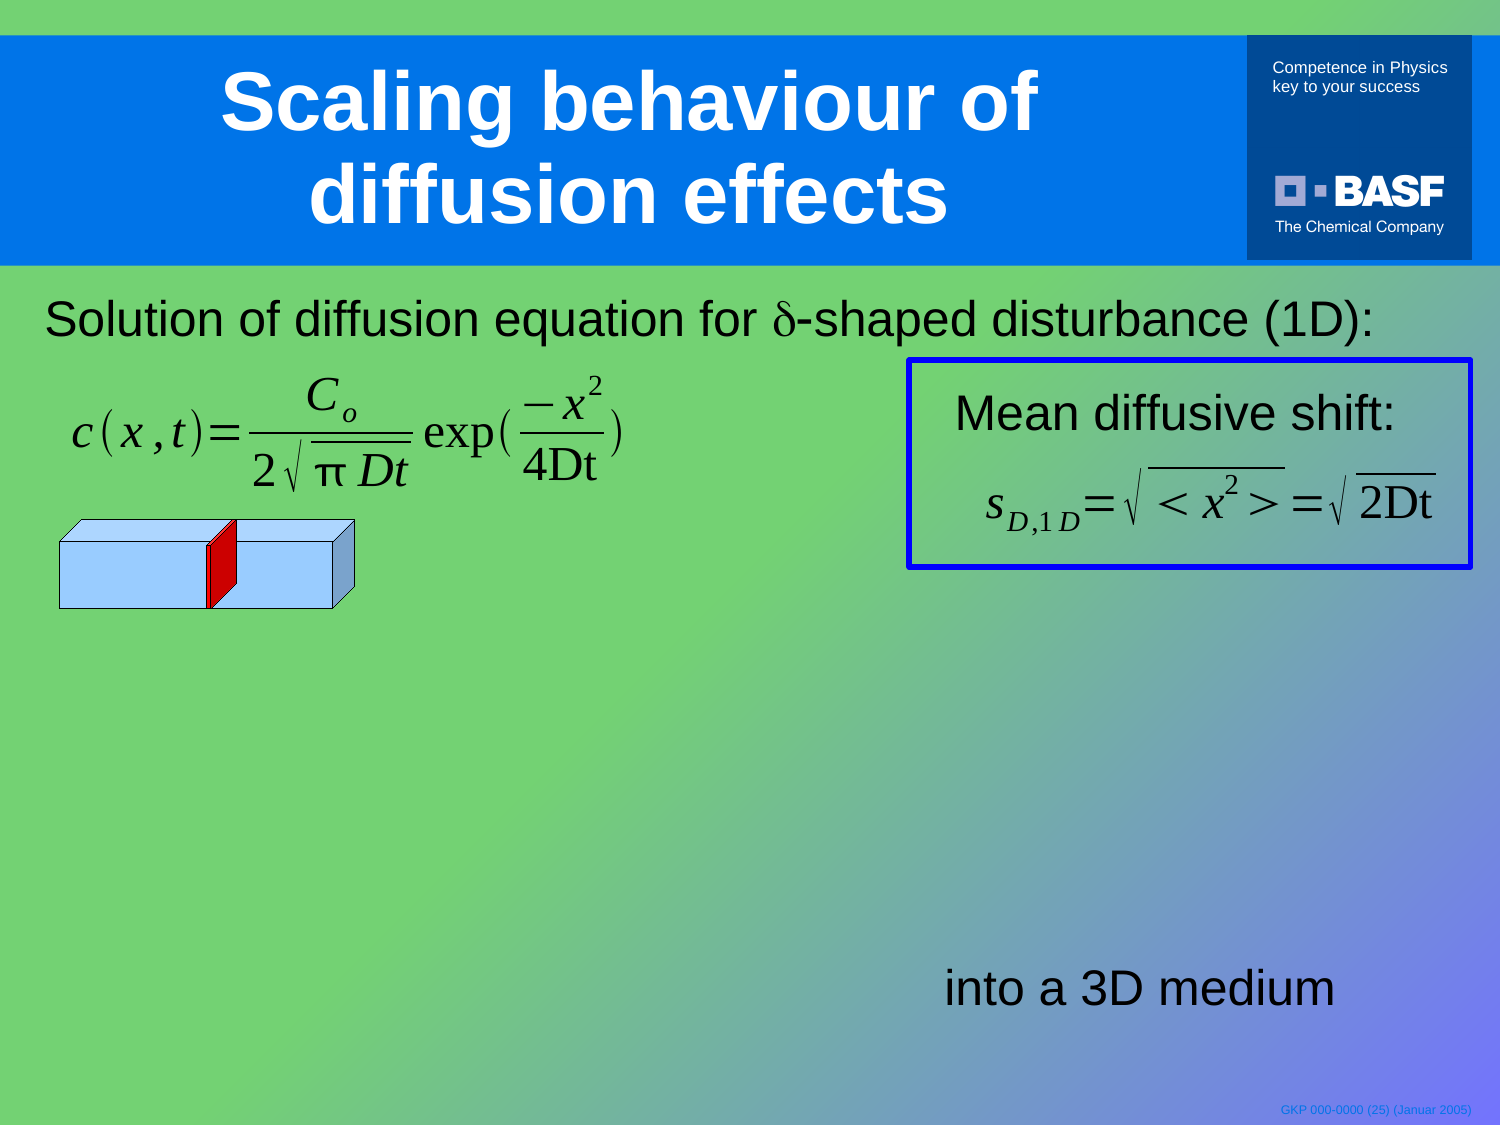

# Scaling behaviour of diffusion effects
Solution of diffusion equation for d-shaped disturbance (1D):
						into a 3D medium
Mean diffusive shift: